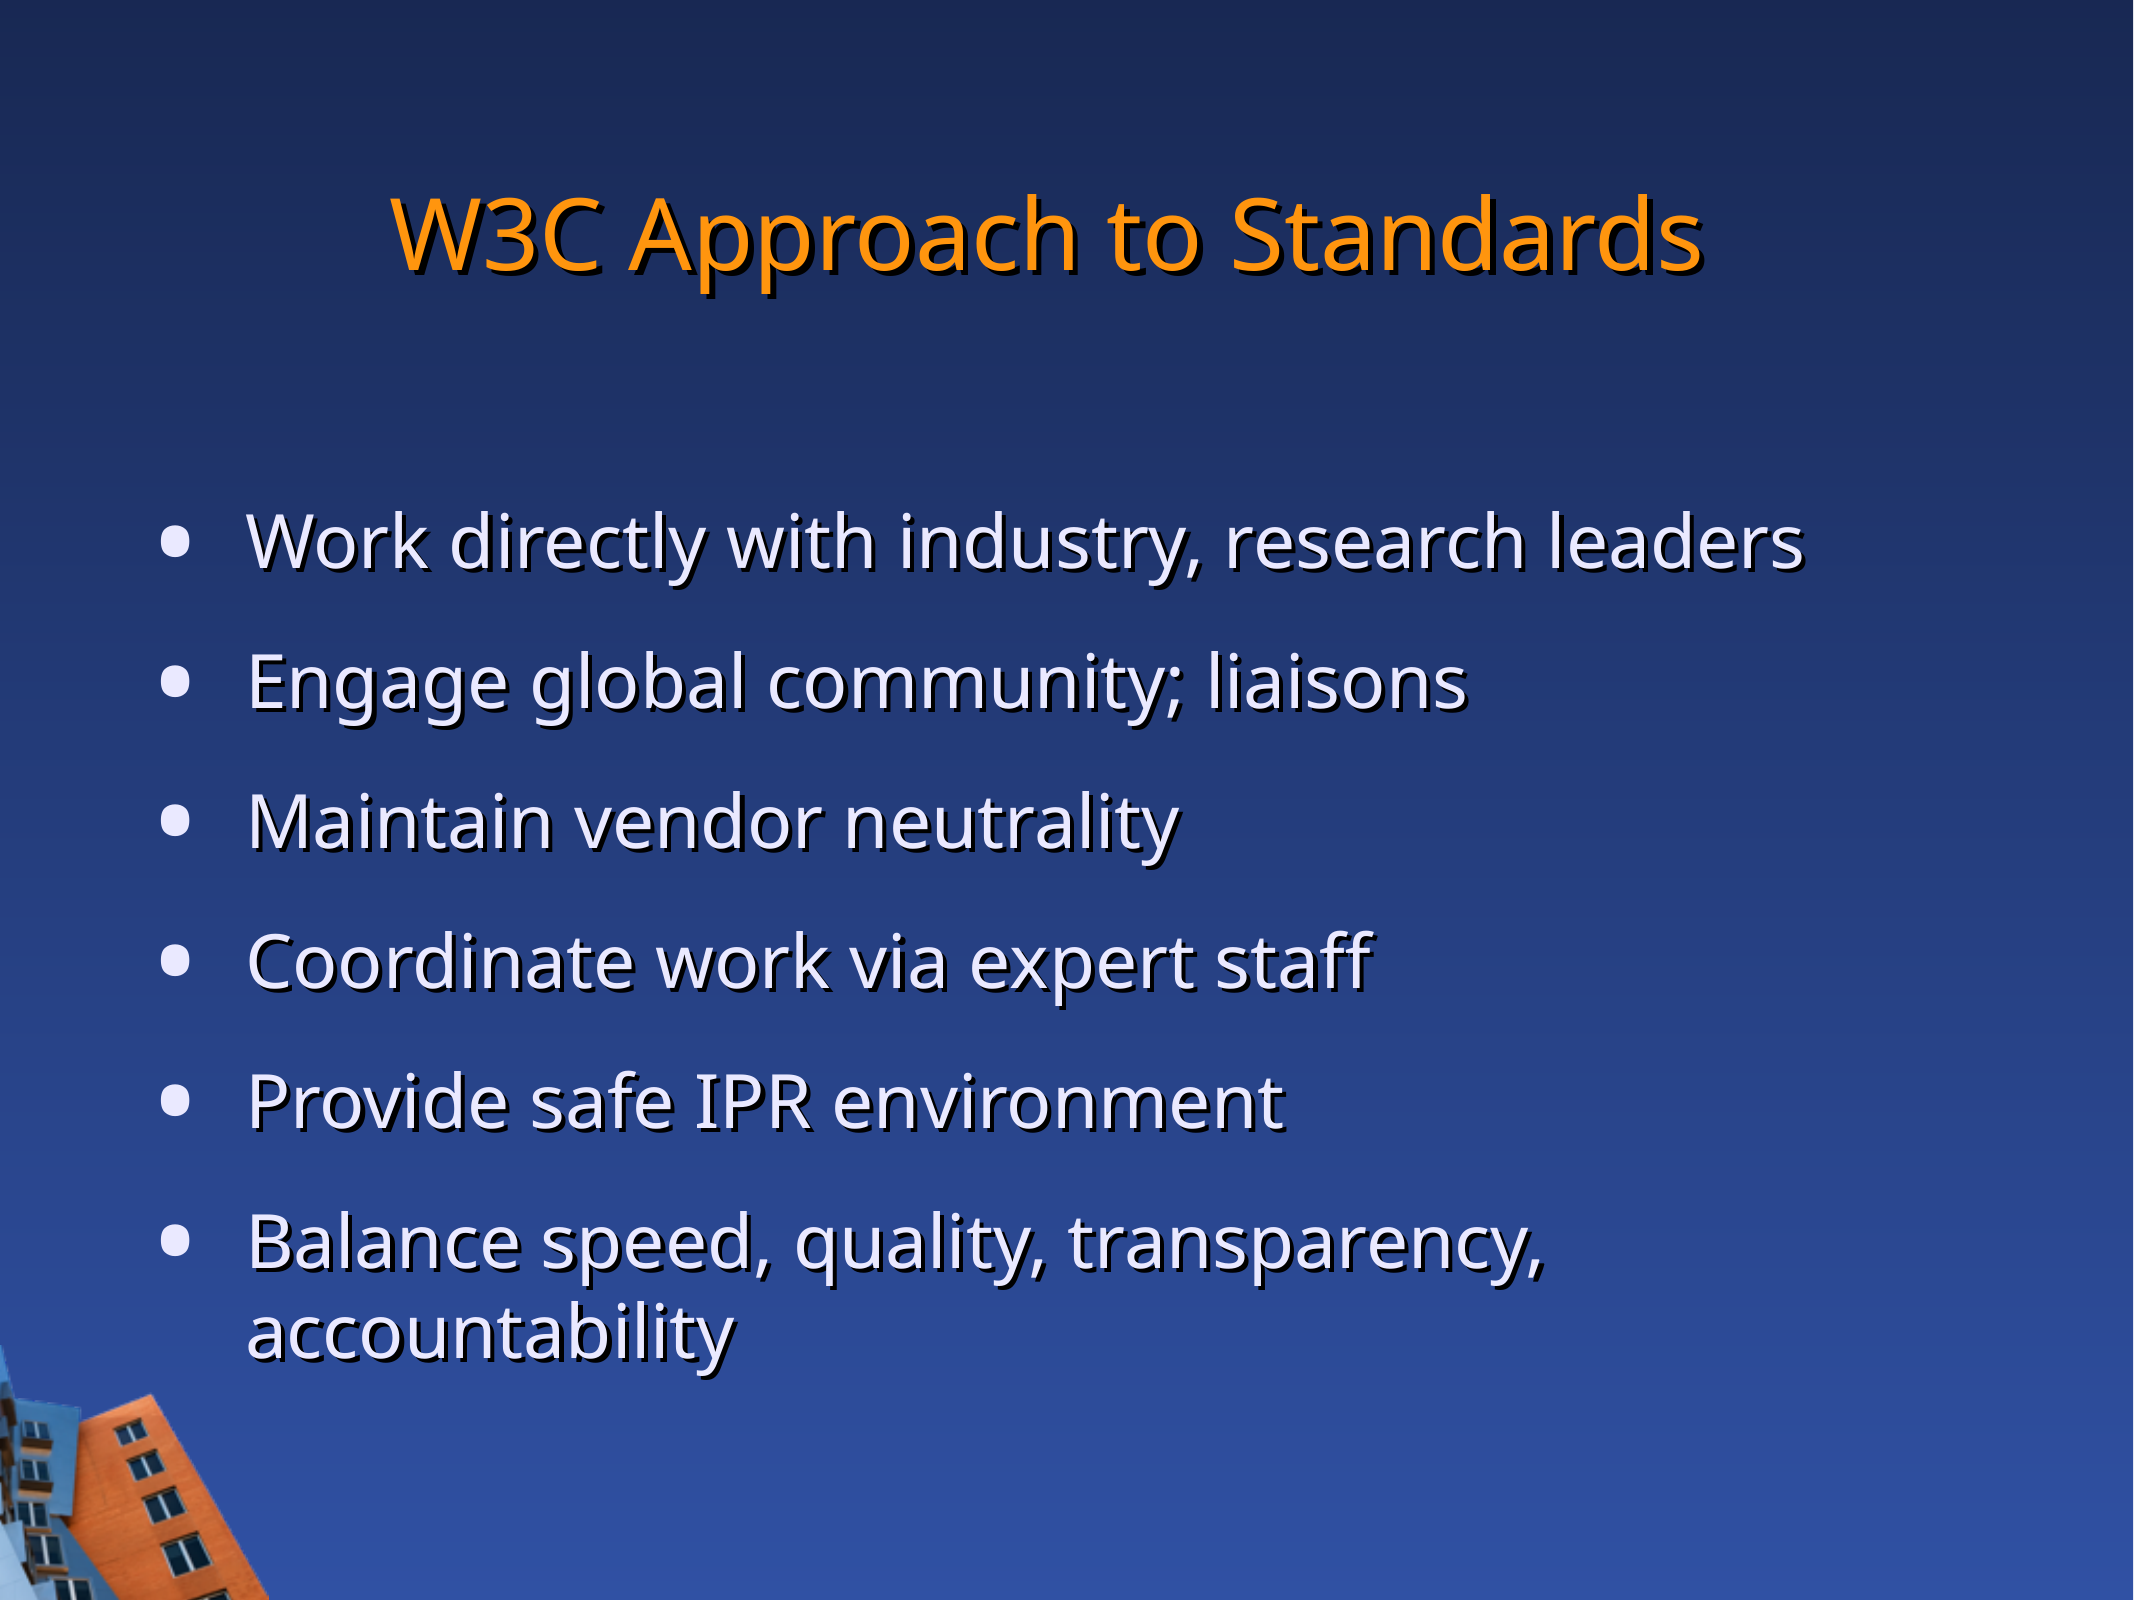

# W3C Approach to Standards
Work directly with industry, research leaders
Engage global community; liaisons
Maintain vendor neutrality
Coordinate work via expert staff
Provide safe IPR environment
Balance speed, quality, transparency, accountability